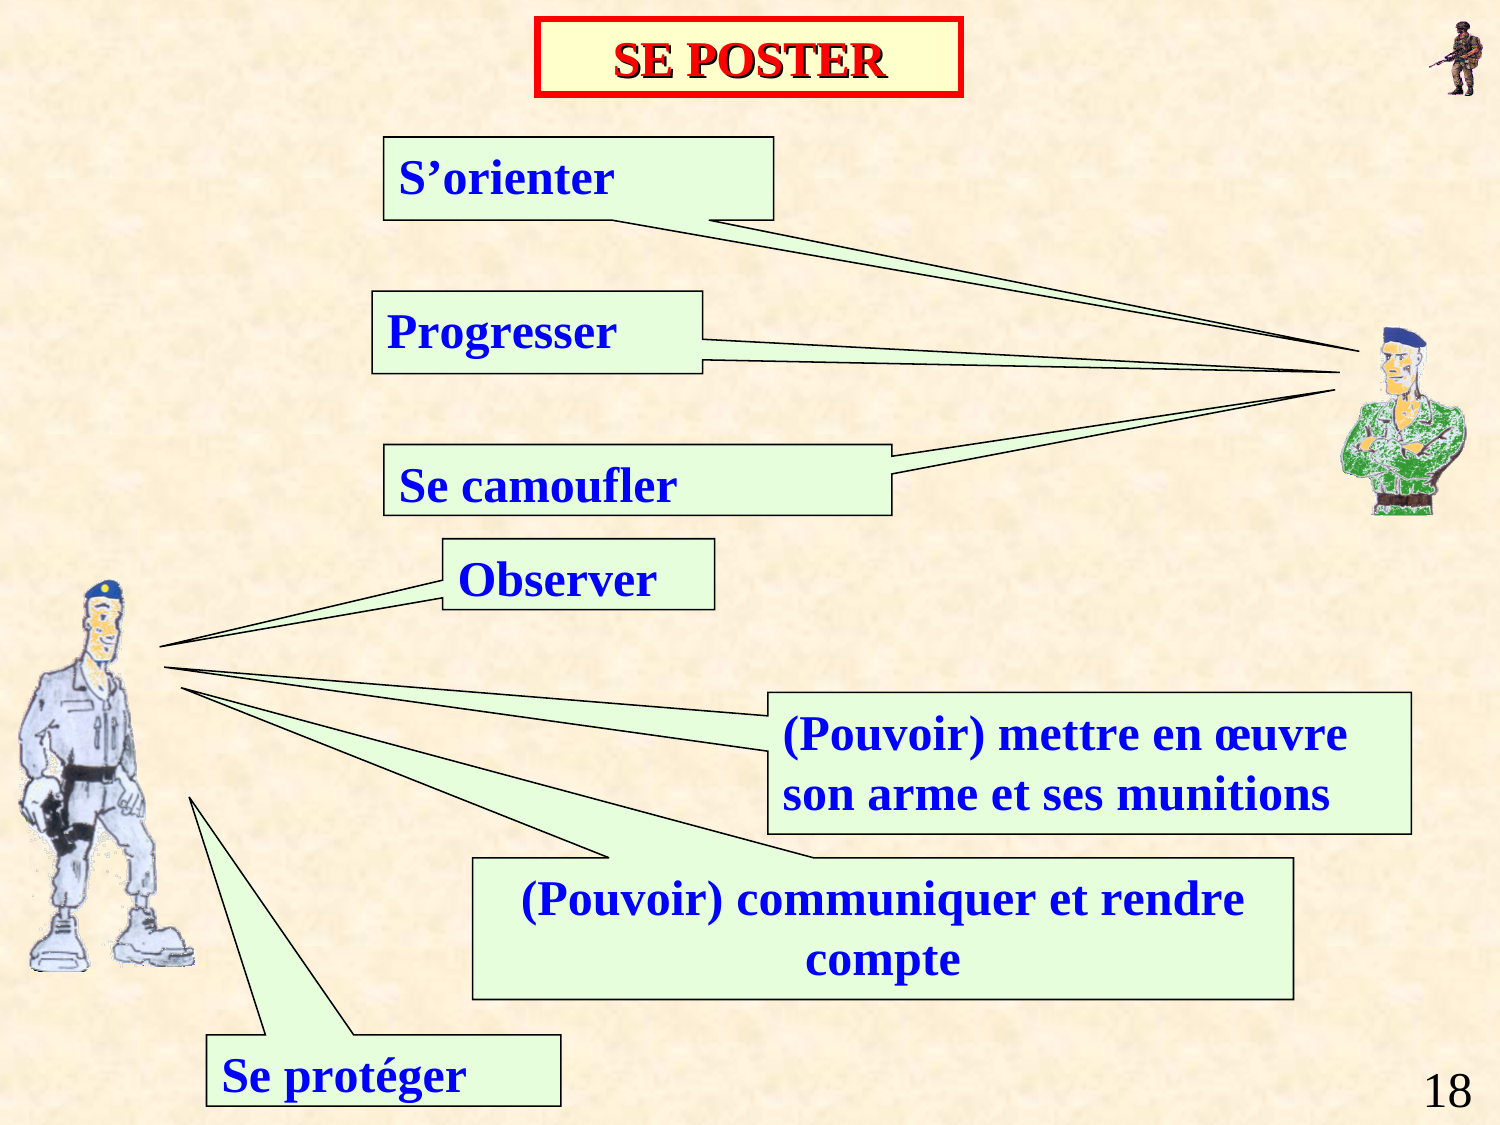

SE POSTER
S’orienter
Progresser
Se camoufler
Observer
(Pouvoir) mettre en œuvre son arme et ses munitions
(Pouvoir) communiquer et rendre compte
Se protéger
18